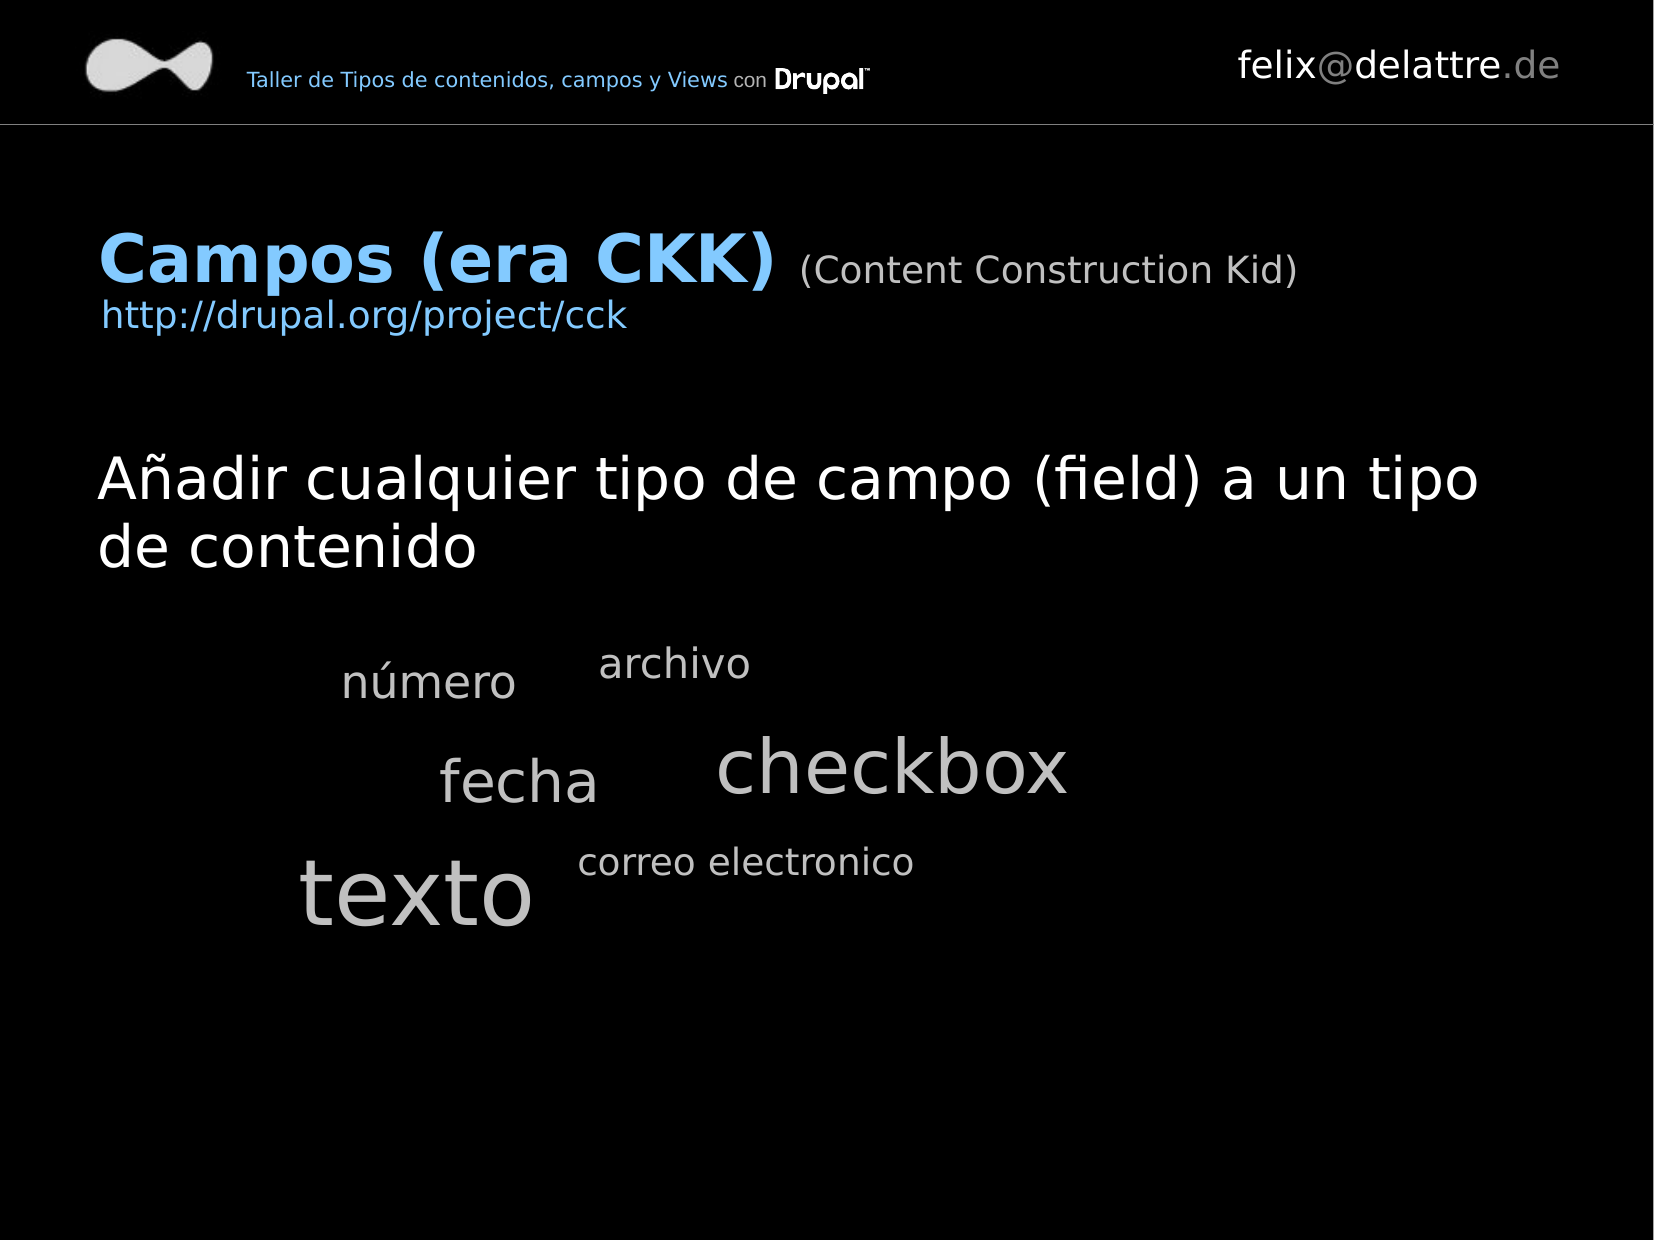

Campos (era CKK)
(Content Construction Kid)
http://drupal.org/project/cck
Añadir cualquier tipo de campo (field) a un tipo de contenido
archivo
número
checkbox
fecha
texto
correo electronico